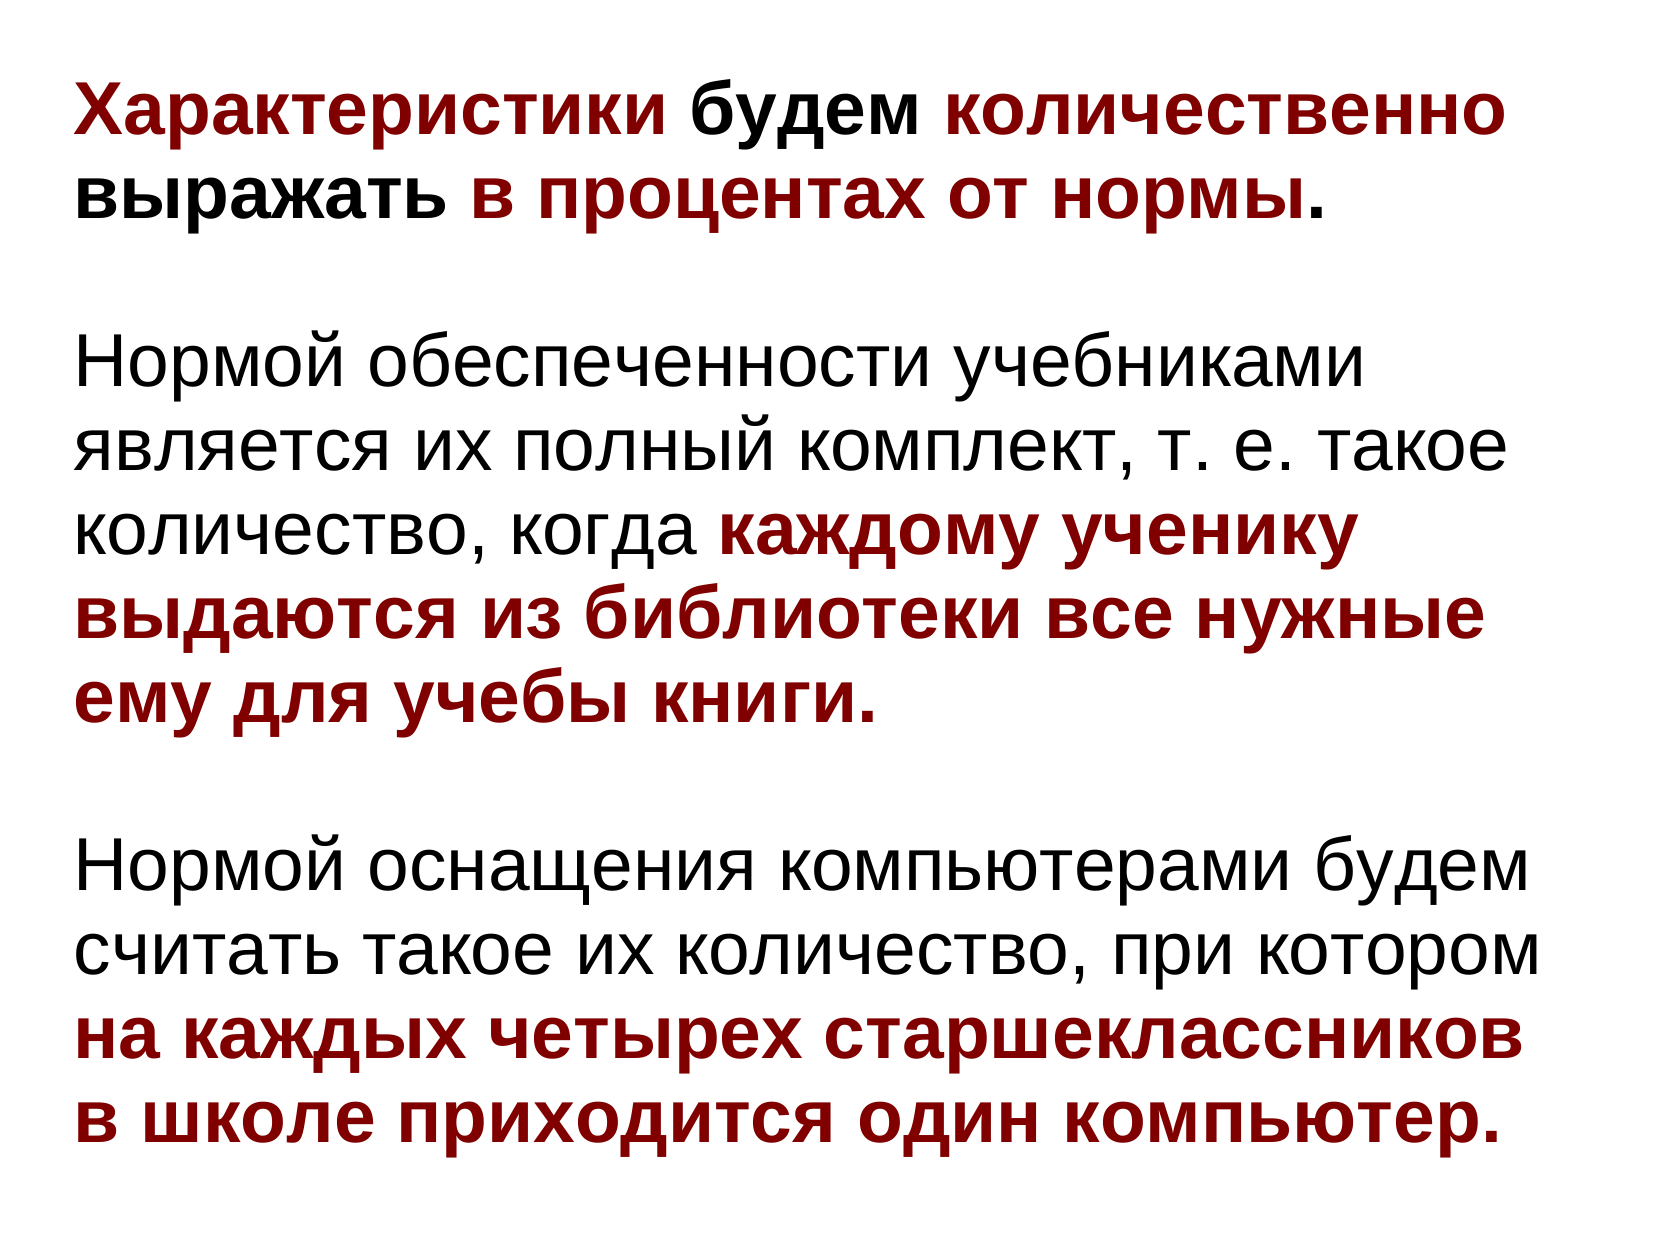

Характеристики будем количественно выражать в процентах от нормы.
Нормой обеспеченности учебниками является их полный комплект, т. е. такое количество, когда каждому ученику выдаются из библиотеки все нужные ему для учебы книги.
Нормой оснащения компьютерами будем считать такое их количество, при котором на каждых четырех старшеклассников в школе приходится один компьютер.